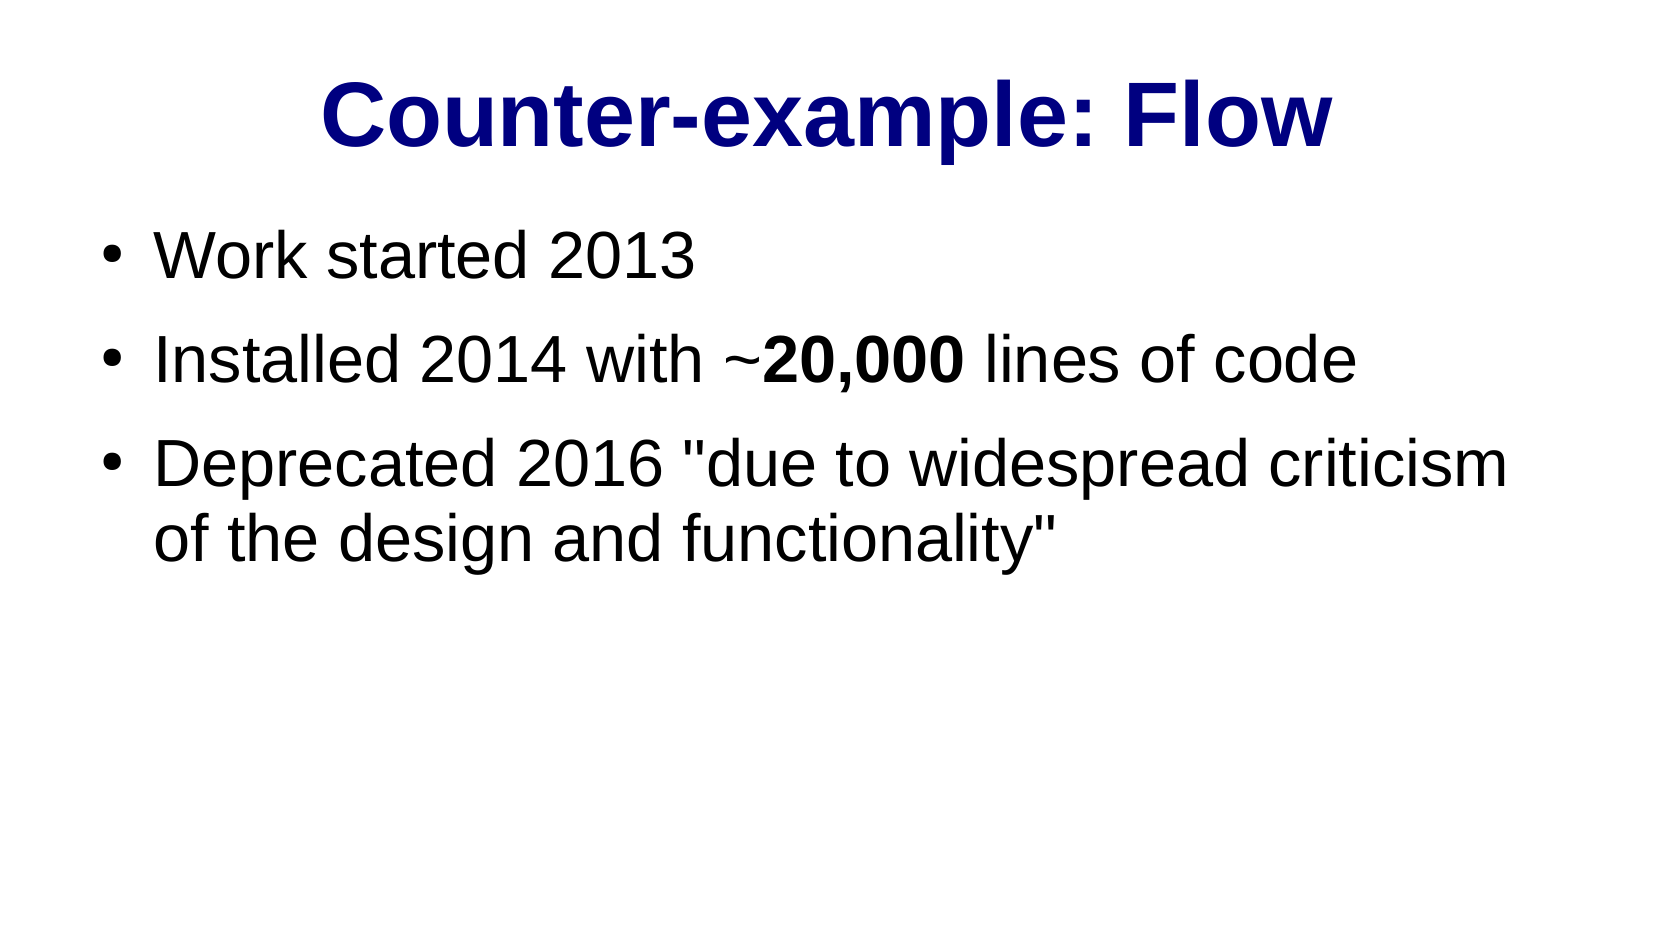

# Counter-example: Flow
Work started 2013
Installed 2014 with ~20,000 lines of code
Deprecated 2016 "due to widespread criticism of the design and functionality"